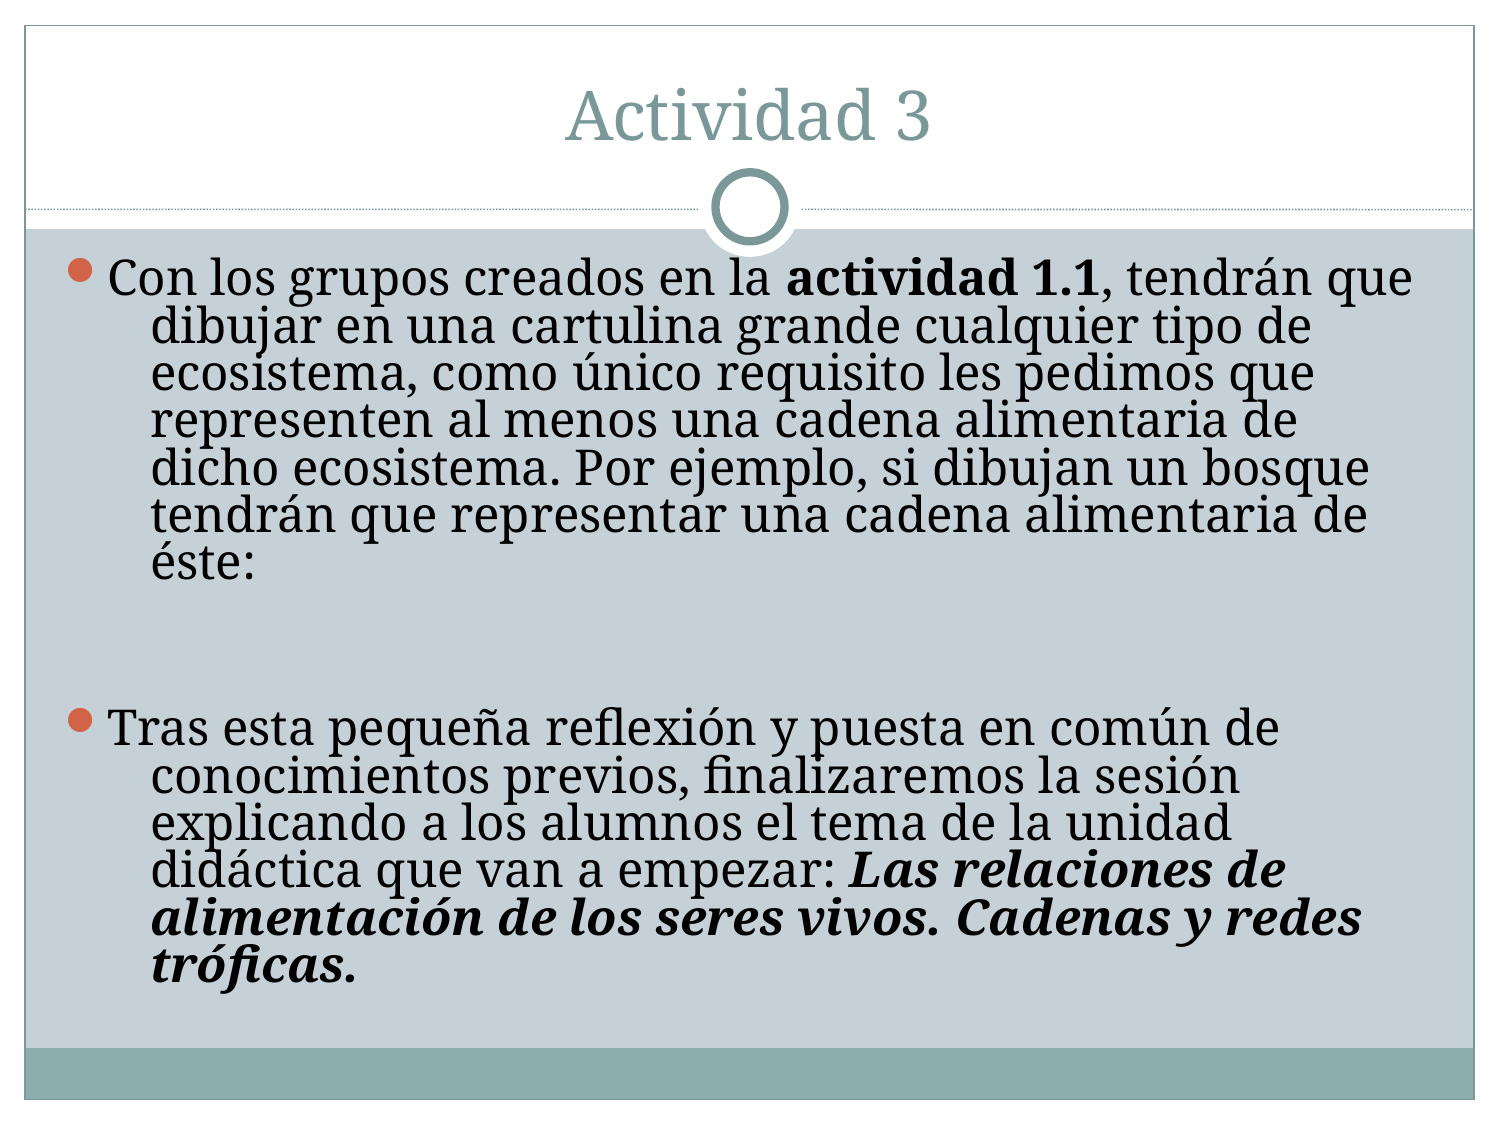

# Actividad 3
Con los grupos creados en la actividad 1.1, tendrán que dibujar en una cartulina grande cualquier tipo de ecosistema, como único requisito les pedimos que representen al menos una cadena alimentaria de dicho ecosistema. Por ejemplo, si dibujan un bosque tendrán que representar una cadena alimentaria de éste:
Tras esta pequeña reflexión y puesta en común de conocimientos previos, finalizaremos la sesión explicando a los alumnos el tema de la unidad didáctica que van a empezar: Las relaciones de alimentación de los seres vivos. Cadenas y redes tróficas.